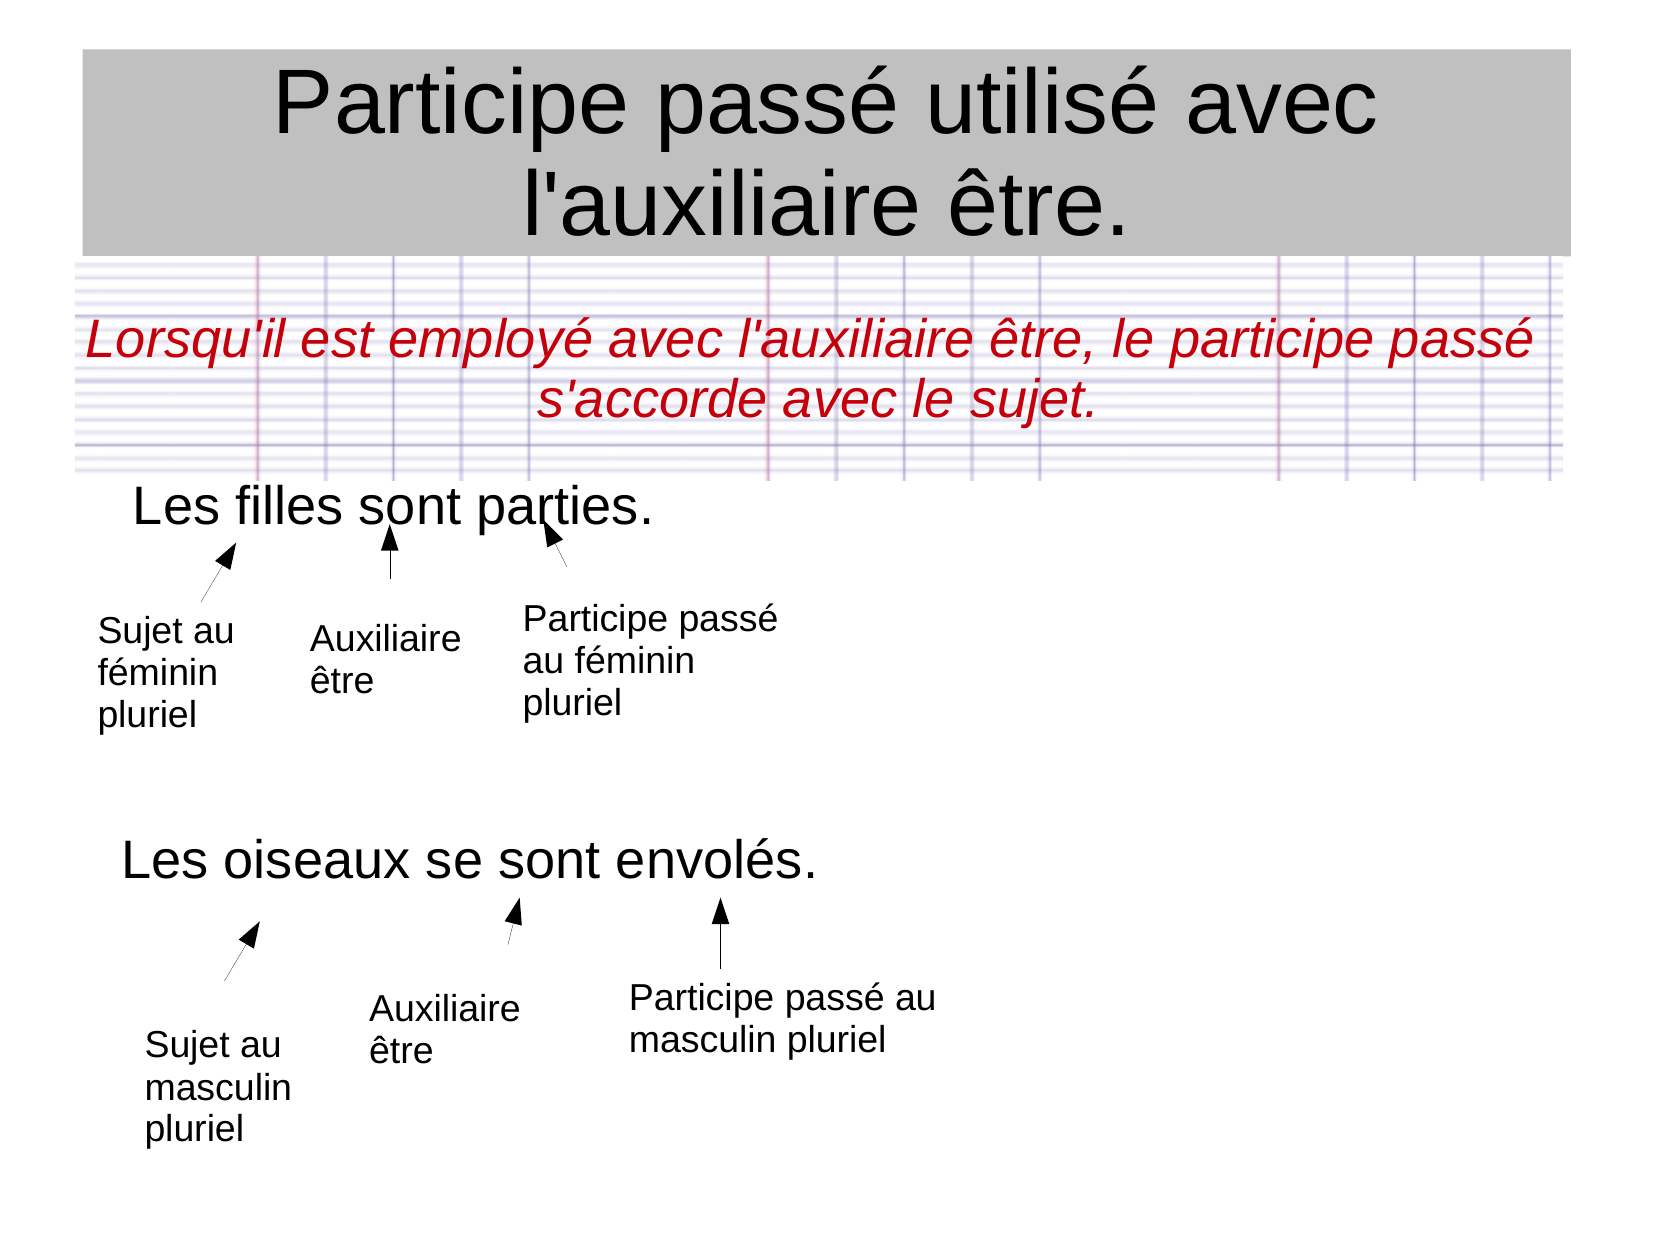

# Participe passé utilisé avec l'auxiliaire être.
Lorsqu'il est employé avec l'auxiliaire être, le participe passé s'accorde avec le sujet.
Les filles sont parties.
Participe passé au féminin pluriel
Sujet au féminin pluriel
Auxiliaire être
Les oiseaux se sont envolés.
Participe passé au masculin pluriel
Auxiliaire être
Sujet au masculin pluriel